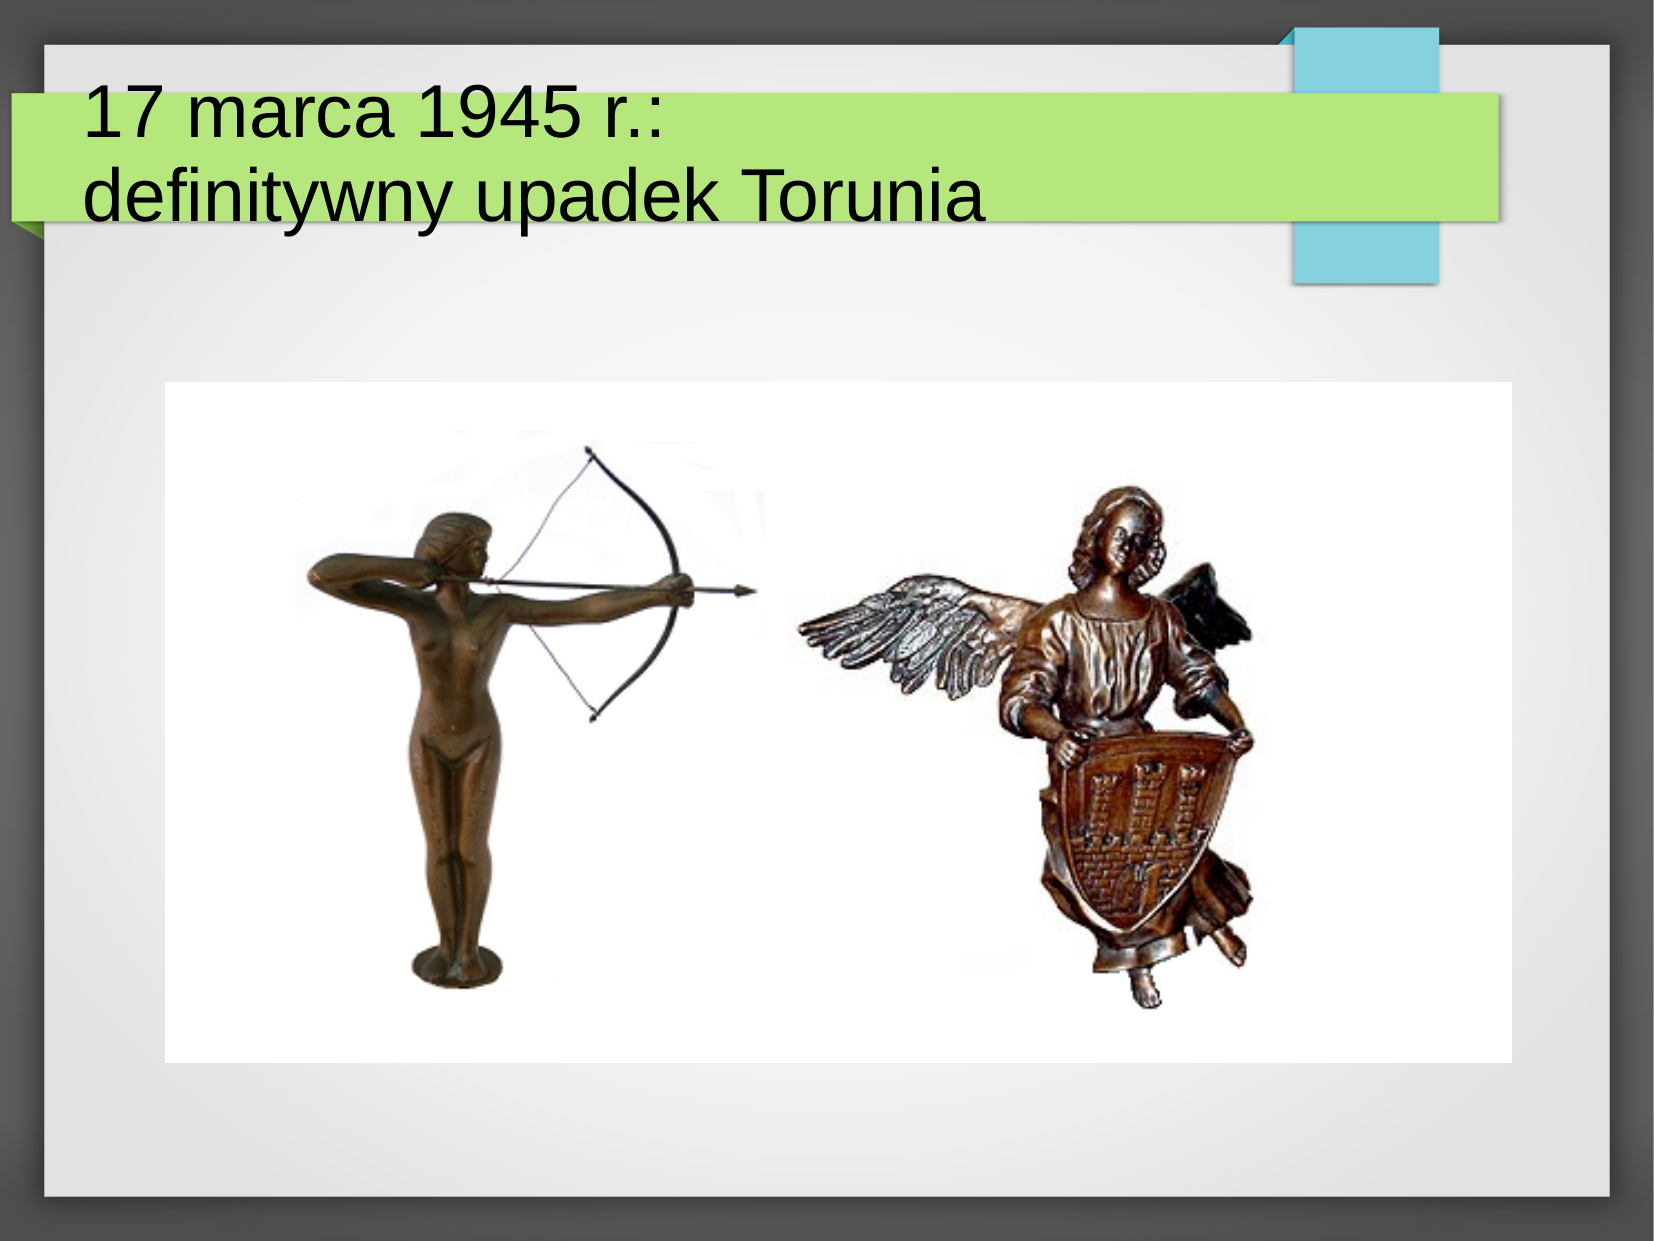

# 17 marca 1945 r.: definitywny upadek Torunia